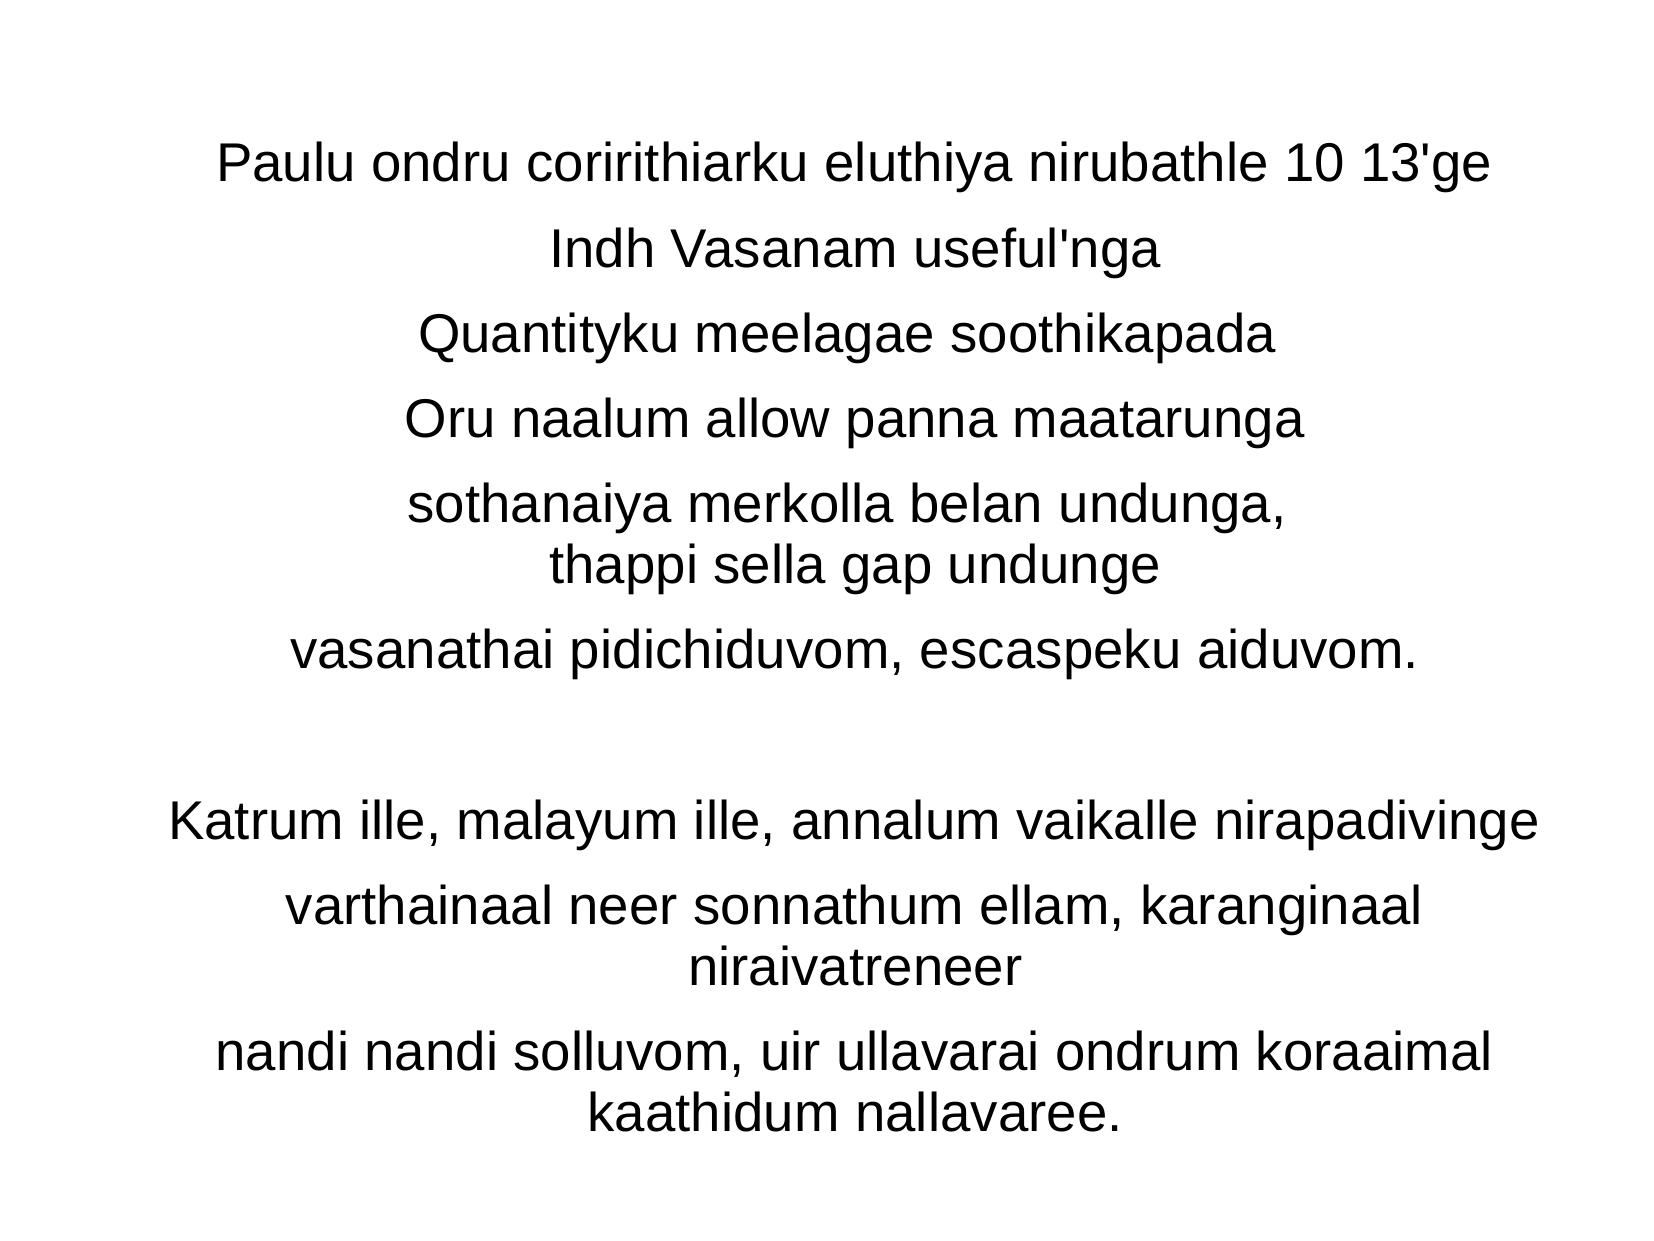

# Paulu ondru coririthiarku eluthiya nirubathle 10 13'ge
Indh Vasanam useful'nga
Quantityku meelagae soothikapada
Oru naalum allow panna maatarunga
sothanaiya merkolla belan undunga,
thappi sella gap undunge
vasanathai pidichiduvom, escaspeku aiduvom.
Katrum ille, malayum ille, annalum vaikalle nirapadivinge
varthainaal neer sonnathum ellam, karanginaal niraivatreneer
nandi nandi solluvom, uir ullavarai ondrum koraaimal kaathidum nallavaree.